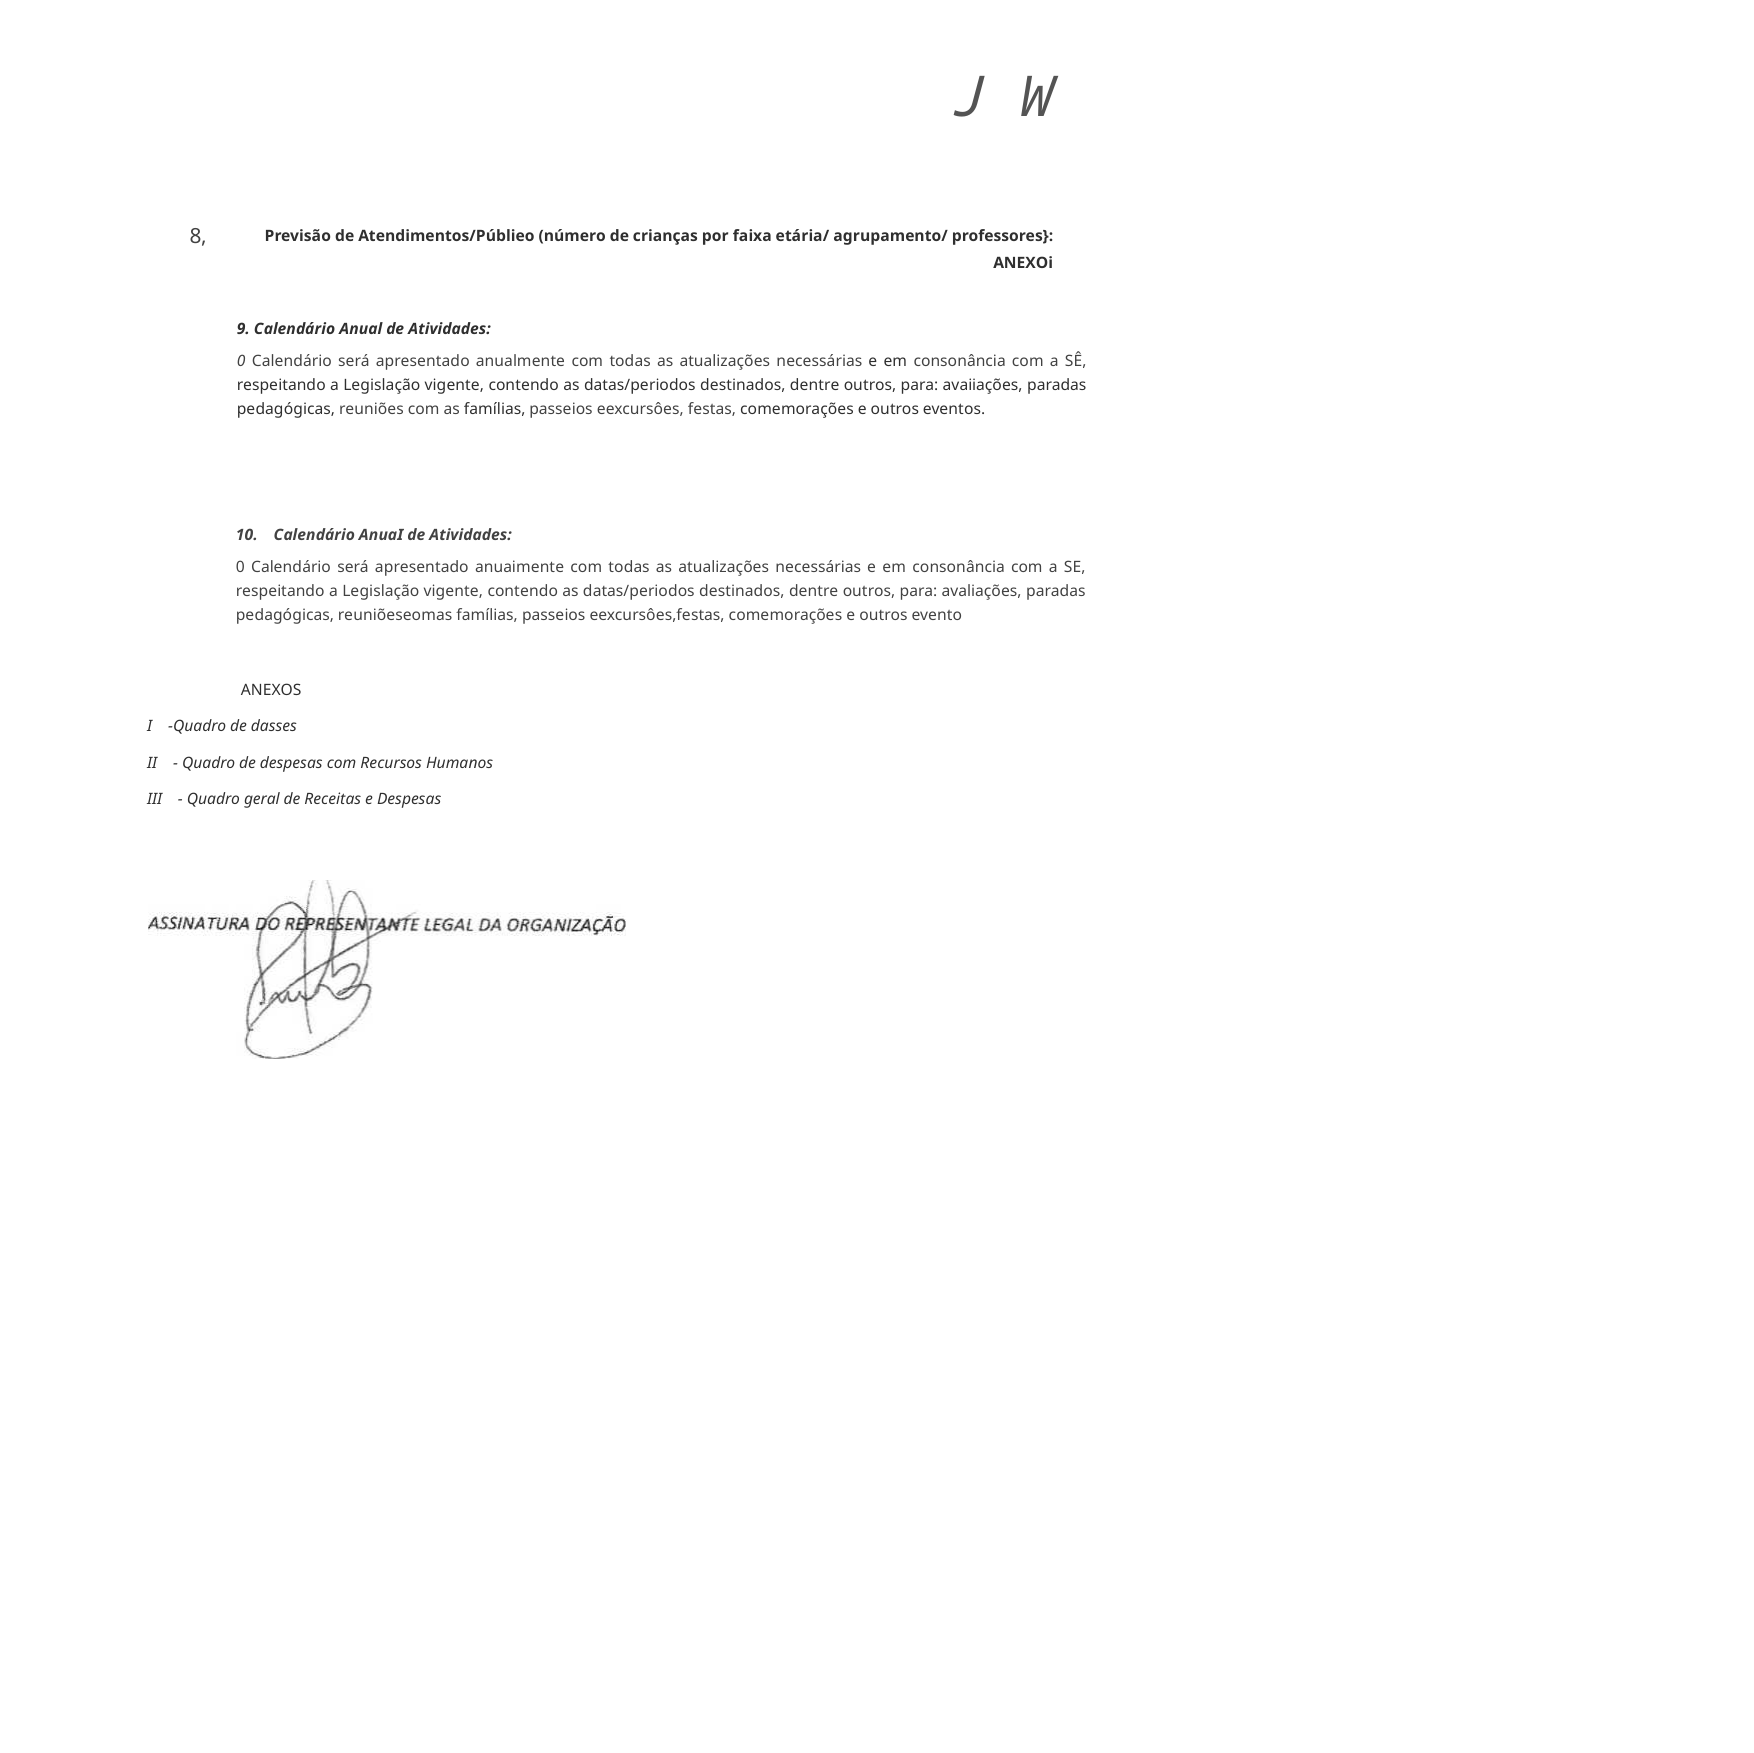

J W
8,
Previsão de Atendimentos/Públieo (número de crianças por faixa etária/ agrupamento/ professores}:
ANEXOi
9. Calendário Anual de Atividades:
0 Calendário será apresentado anualmente com todas as atualizações necessárias e em consonância com a SÊ, respeitando a Legislação vigente, contendo as datas/periodos destinados, dentre outros, para: avaiiações, paradas pedagógicas, reuniões com as famílias, passeios eexcursôes, festas, comemorações e outros eventos.
10. Calendário AnuaI de Atividades:
0 Calendário será apresentado anuaimente com todas as atualizações necessárias e em consonância com a SE, respeitando a Legislação vigente, contendo as datas/periodos destinados, dentre outros, para: avaliações, paradas pedagógicas, reuniõeseomas famílias, passeios eexcursôes,festas, comemorações e outros evento
ANEXOS
I -Quadro de dasses
II - Quadro de despesas com Recursos Humanos
III - Quadro geral de Receitas e Despesas